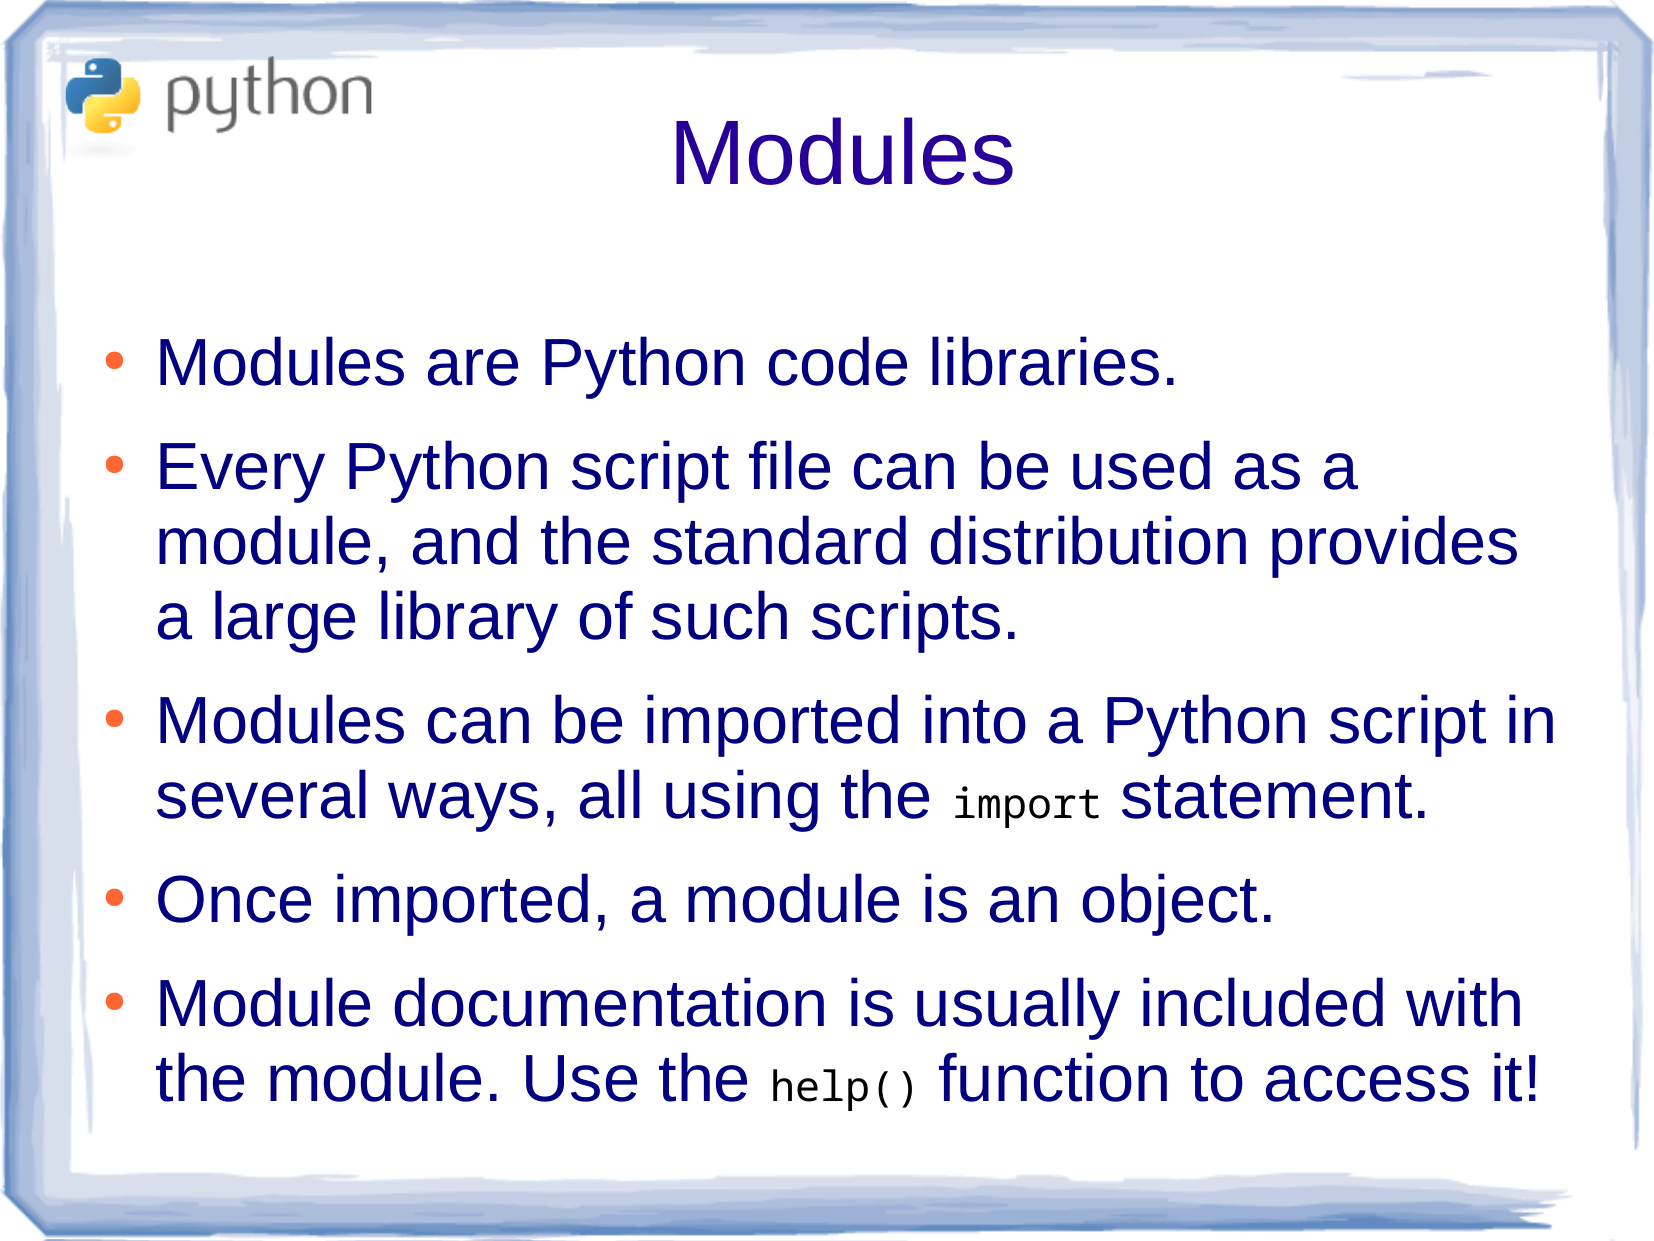

# Modules
Modules are Python code libraries.
Every Python script file can be used as a module, and the standard distribution provides a large library of such scripts.
Modules can be imported into a Python script in several ways, all using the import statement.
Once imported, a module is an object.
Module documentation is usually included with the module. Use the help() function to access it!